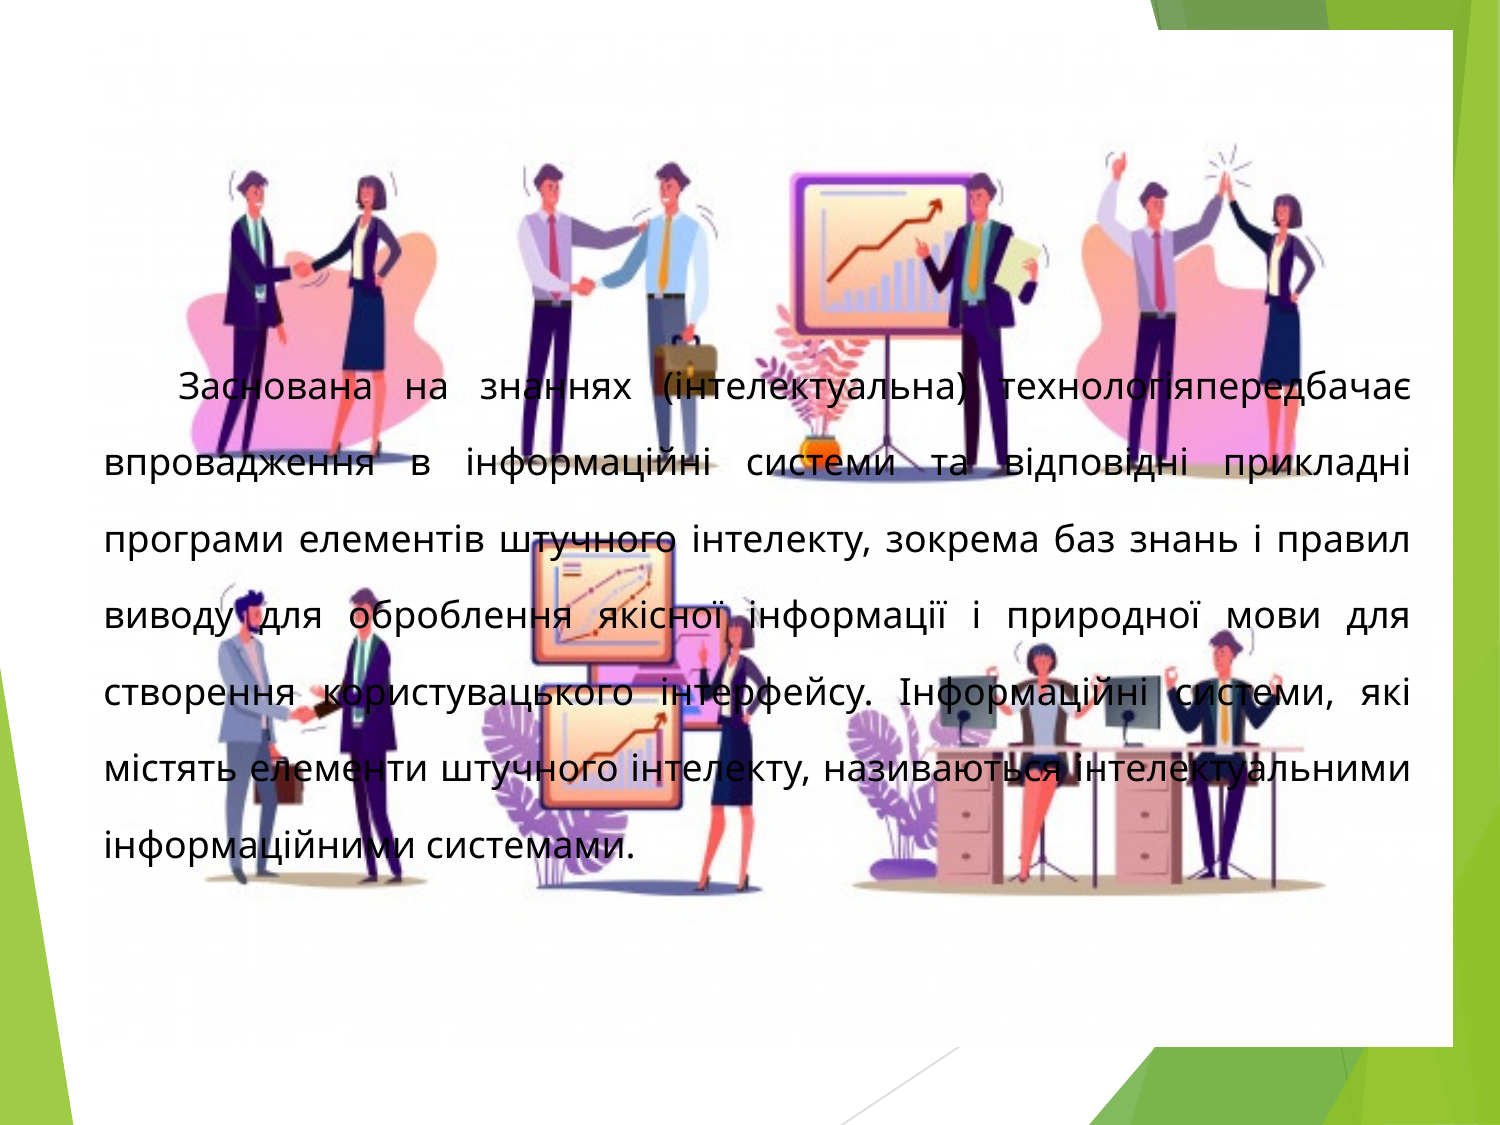

Заснована на знаннях (інтелектуальна) технологіяпередбачає впровадження в інформаційні системи та відповідні прикладні програми елементів штучного інтелекту, зокрема баз знань і правил виводу для оброблення якісної інформації і природної мови для створення користувацького інтерфейсу. Інформаційні системи, які містять елементи штучного інтелекту, називаються інтелектуальними інформаційними системами.